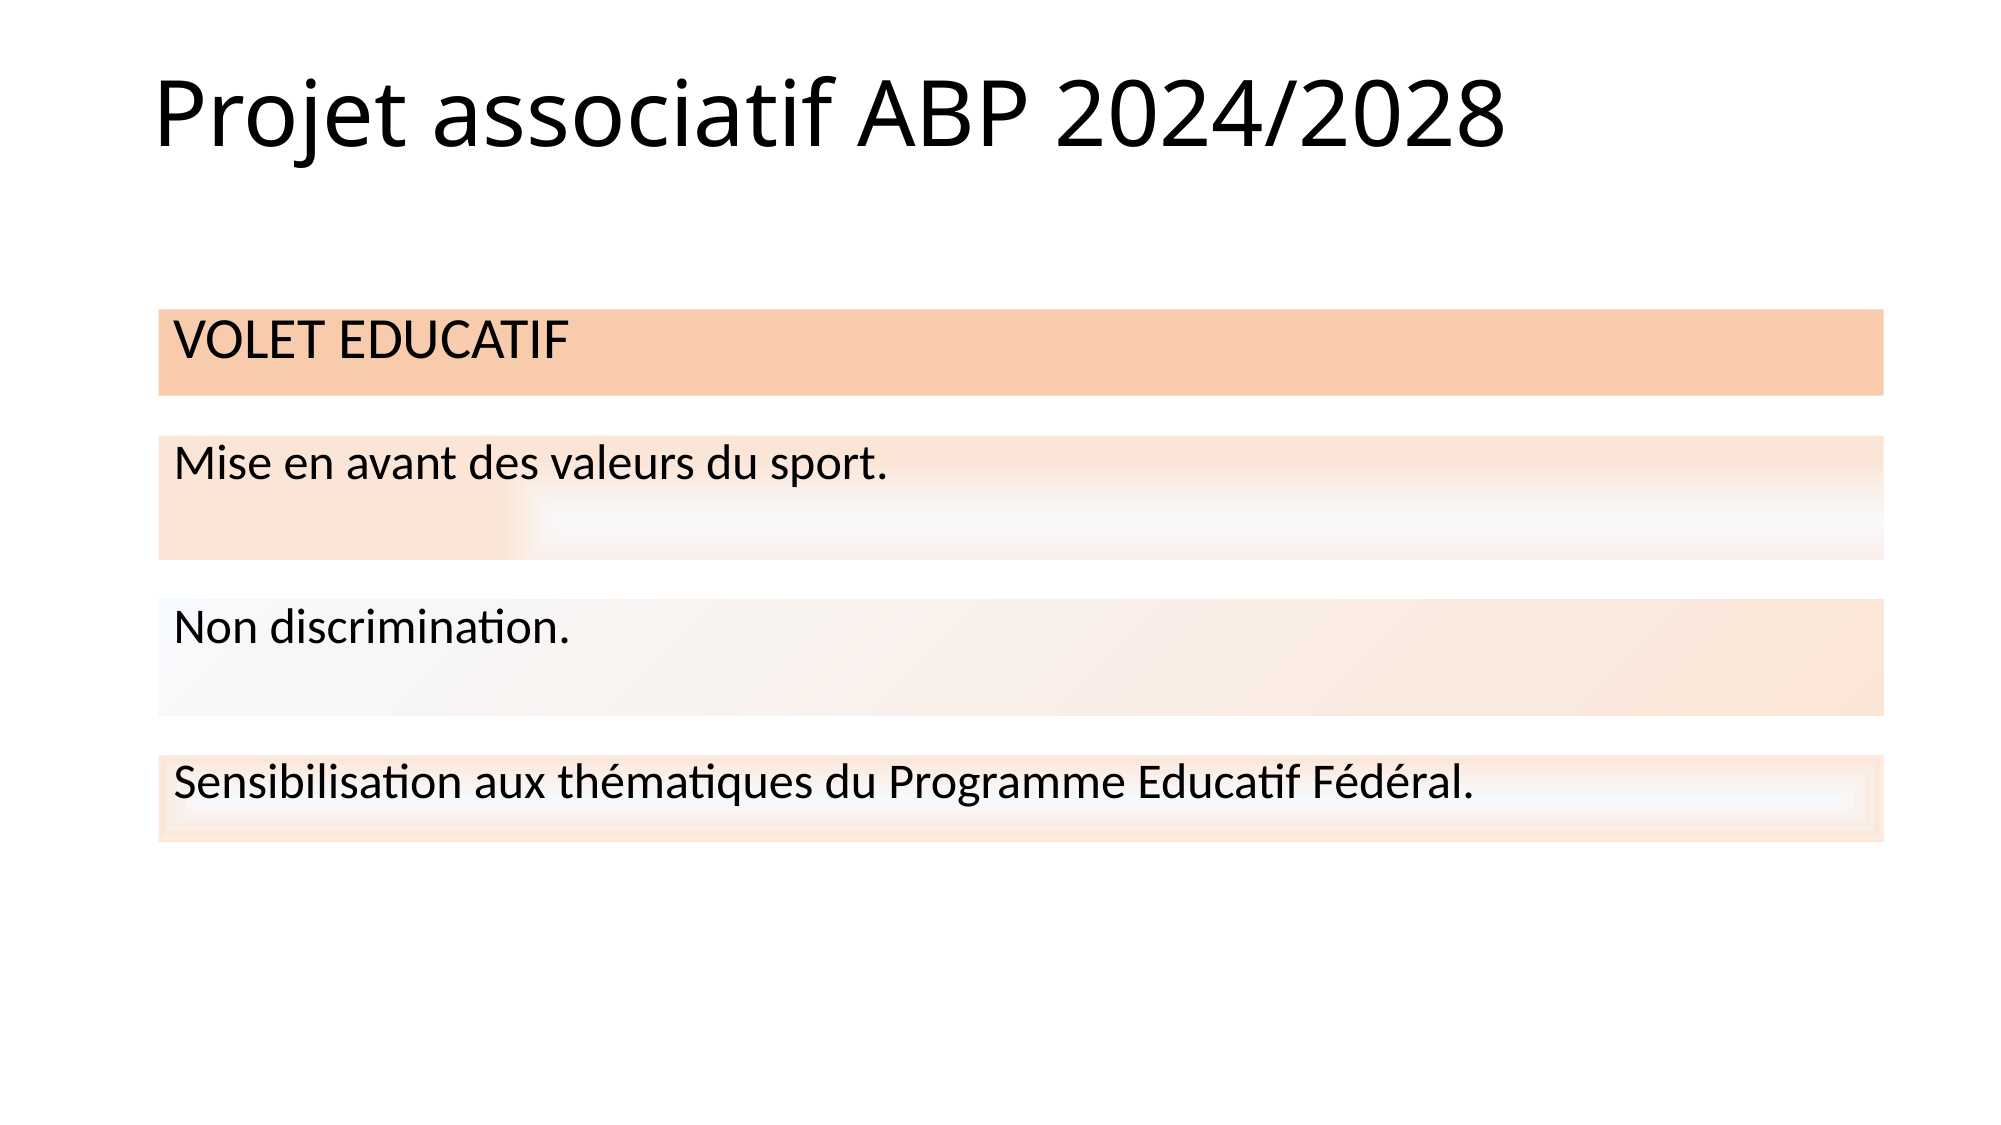

# Projet associatif ABP 2024/2028
VOLET EDUCATIF
Mise en avant des valeurs du sport.
Non discrimination.
Sensibilisation aux thématiques du Programme Educatif Fédéral.